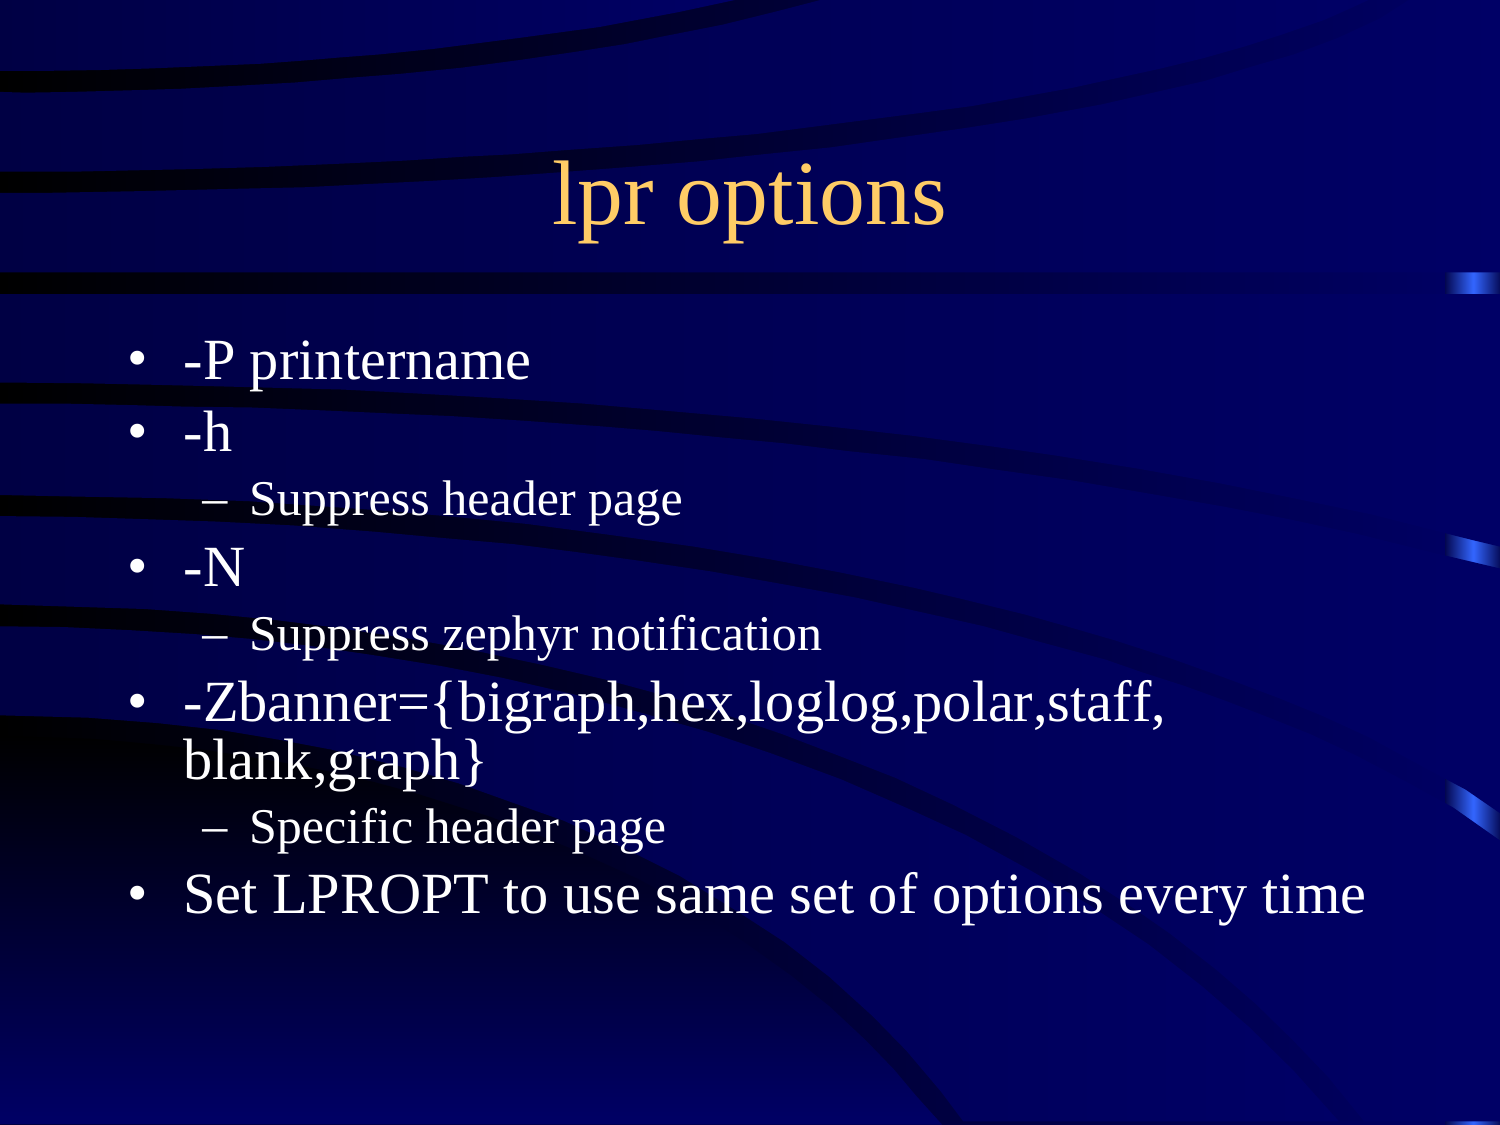

# lpr options
-P printername
-h
Suppress header page
-N
Suppress zephyr notification
-Zbanner={bigraph,hex,loglog,polar,staff,
blank,graph}
Specific header page
Set LPROPT to use same set of options every time